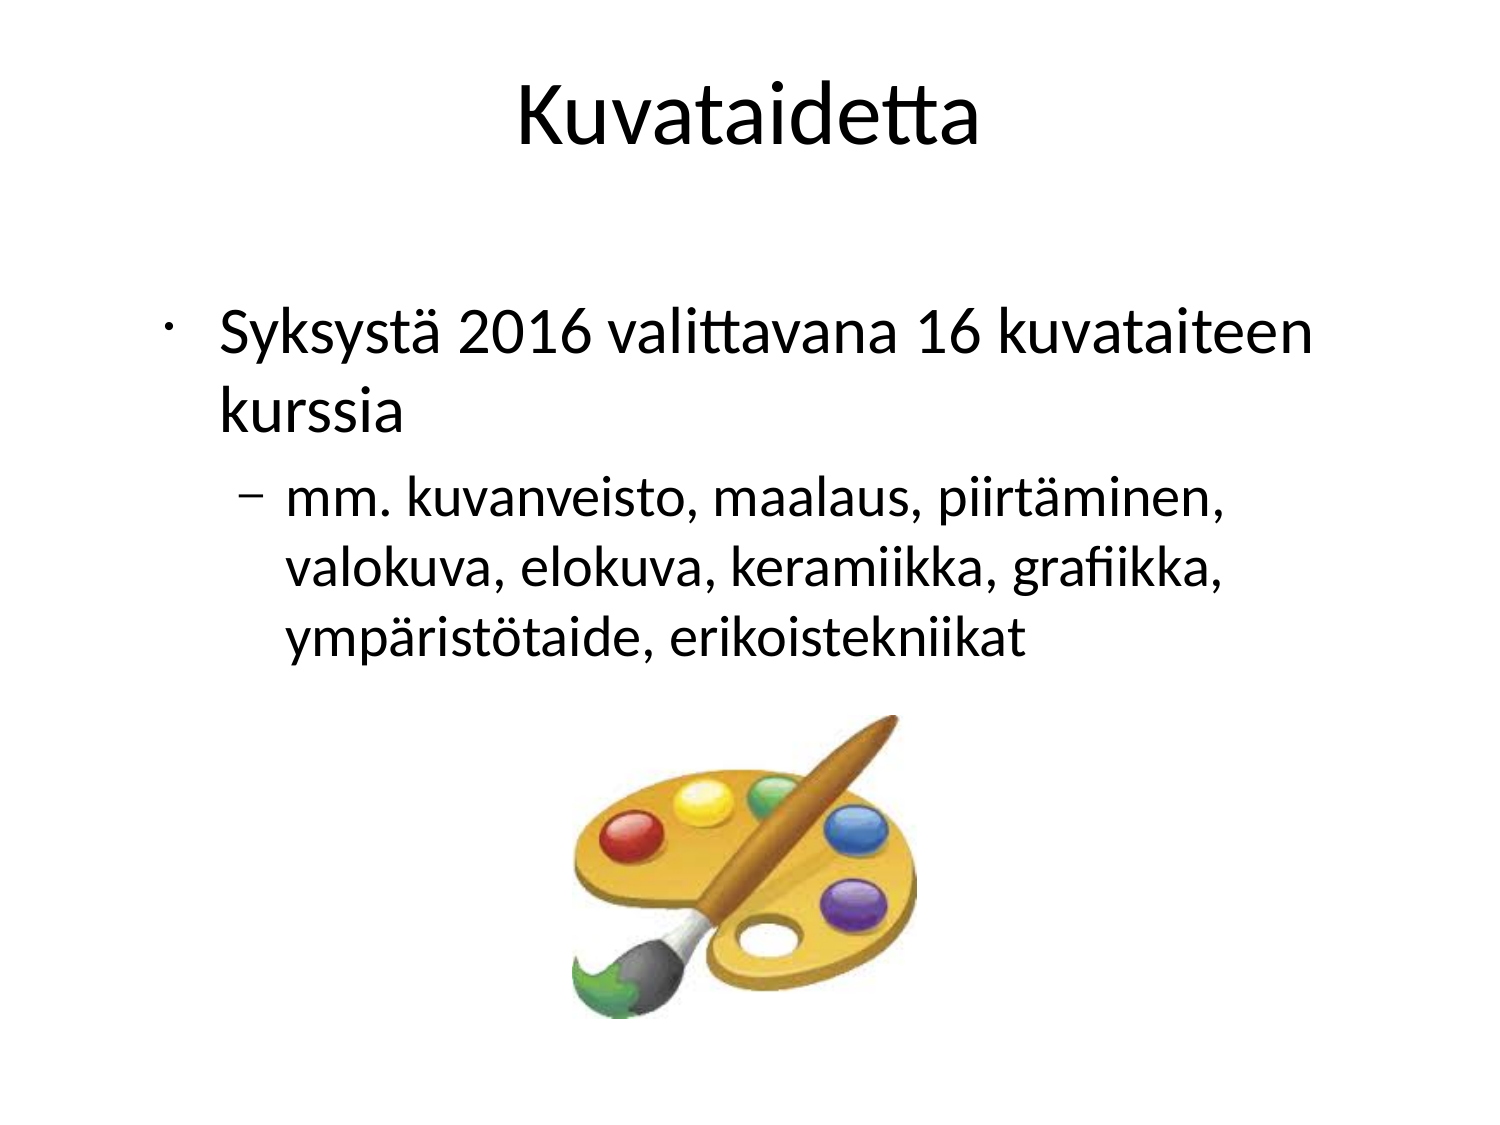

Kuvataidetta
# Syksystä 2016 valittavana 16 kuvataiteen kurssia
mm. kuvanveisto, maalaus, piirtäminen, valokuva, elokuva, keramiikka, grafiikka, ympäristötaide, erikoistekniikat